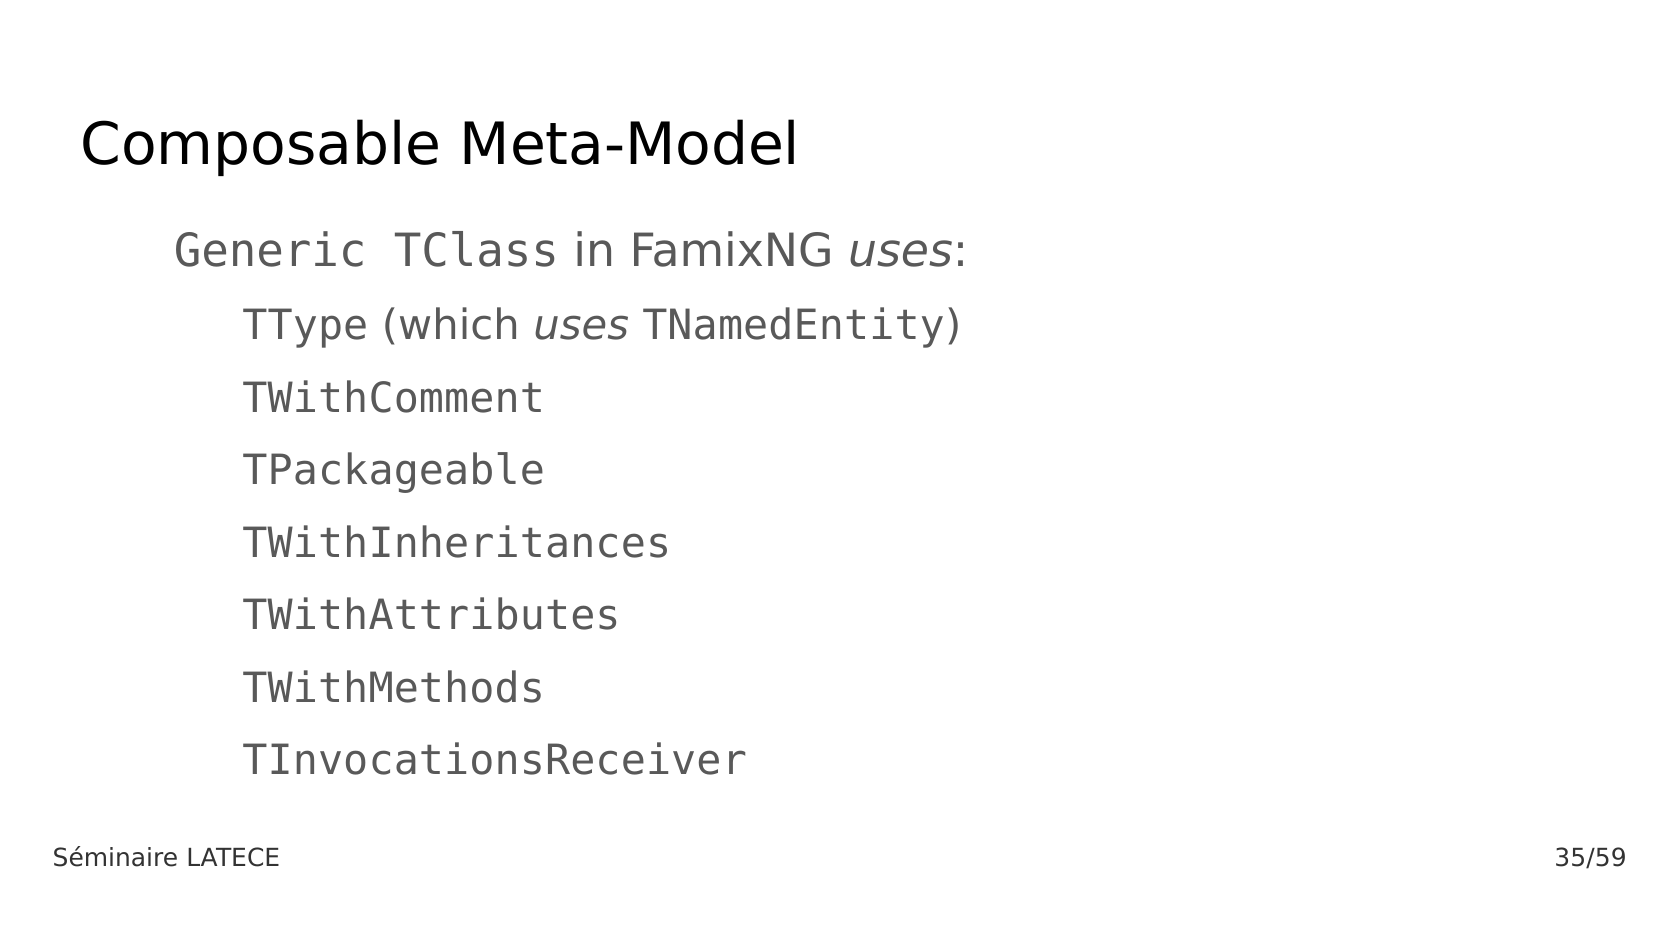

# Composable Meta-Model
Generic TClass in FamixNG uses:
TType (which uses TNamedEntity)
TWithComment
TPackageable
TWithInheritances
TWithAttributes
TWithMethods
TInvocationsReceiver